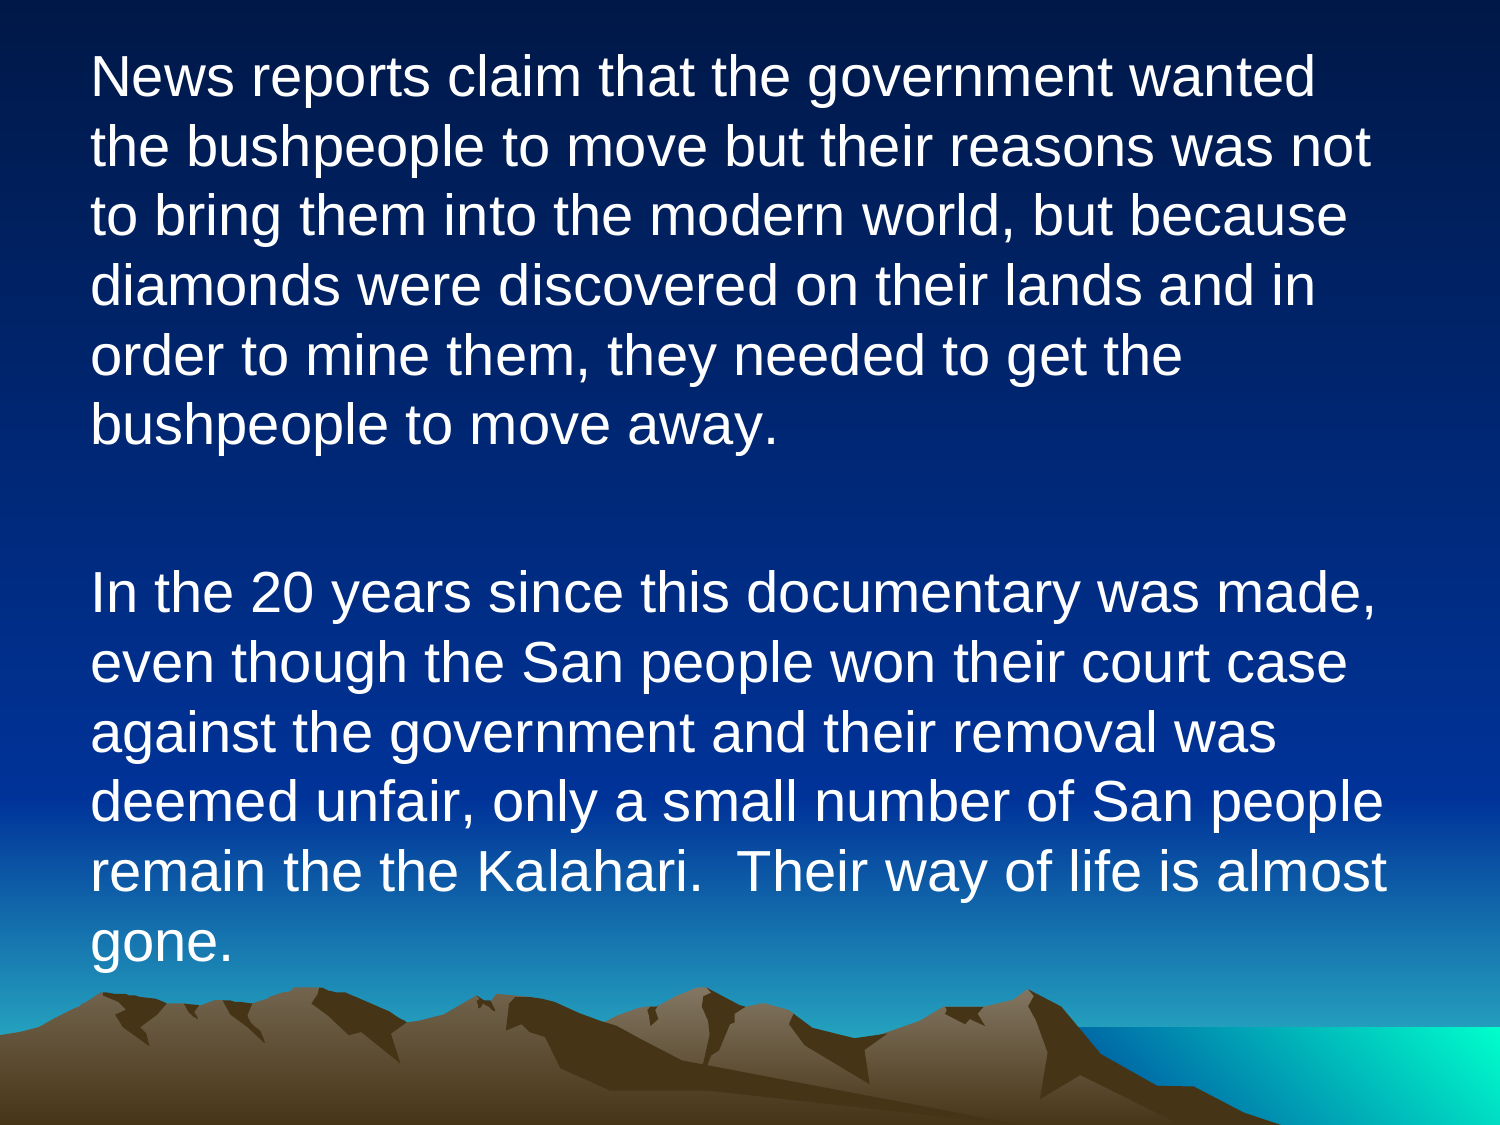

# News reports claim that the government wanted the bushpeople to move but their reasons was not to bring them into the modern world, but because diamonds were discovered on their lands and in order to mine them, they needed to get the bushpeople to move away.
In the 20 years since this documentary was made, even though the San people won their court case against the government and their removal was deemed unfair, only a small number of San people remain the the Kalahari. Their way of life is almost gone.